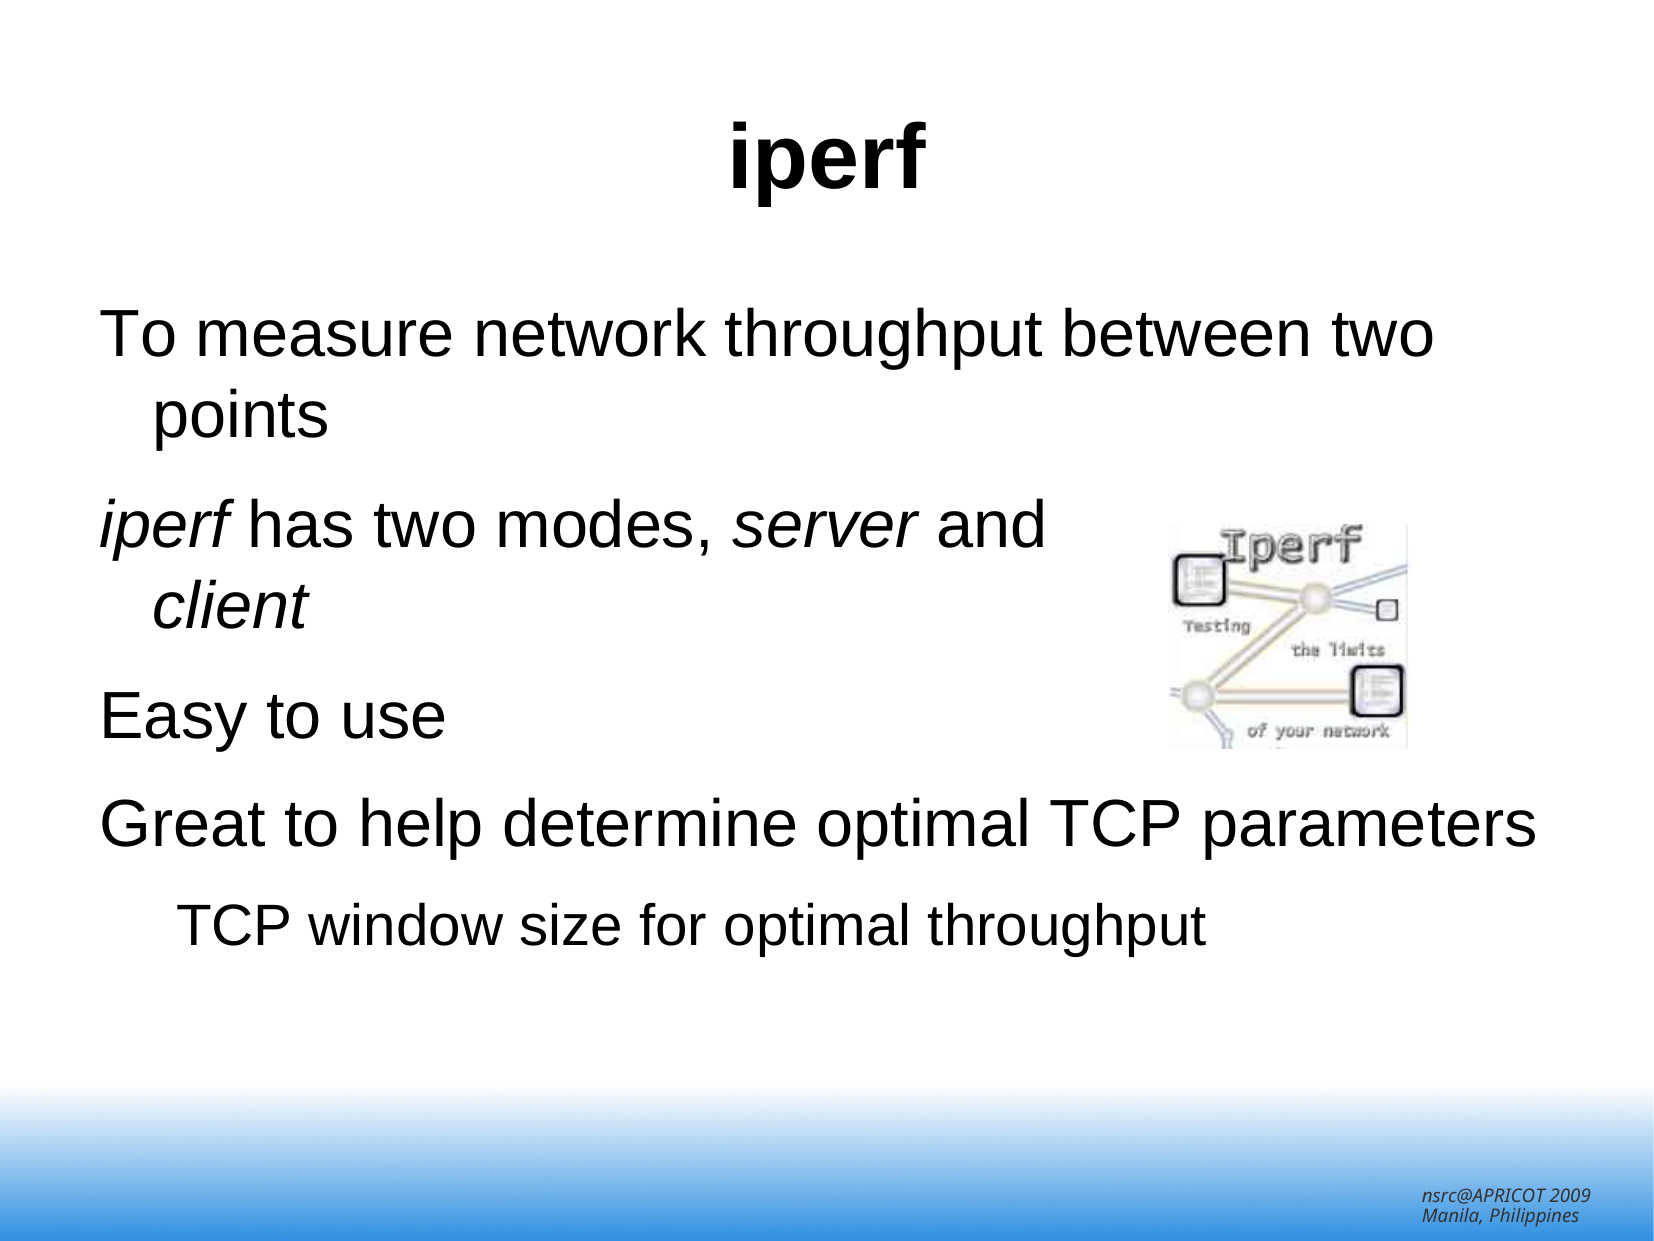

# iperf
To measure network throughput between two points
iperf has two modes, server and
client
Easy to use
Great to help determine optimal TCP parameters
TCP window size for optimal throughput